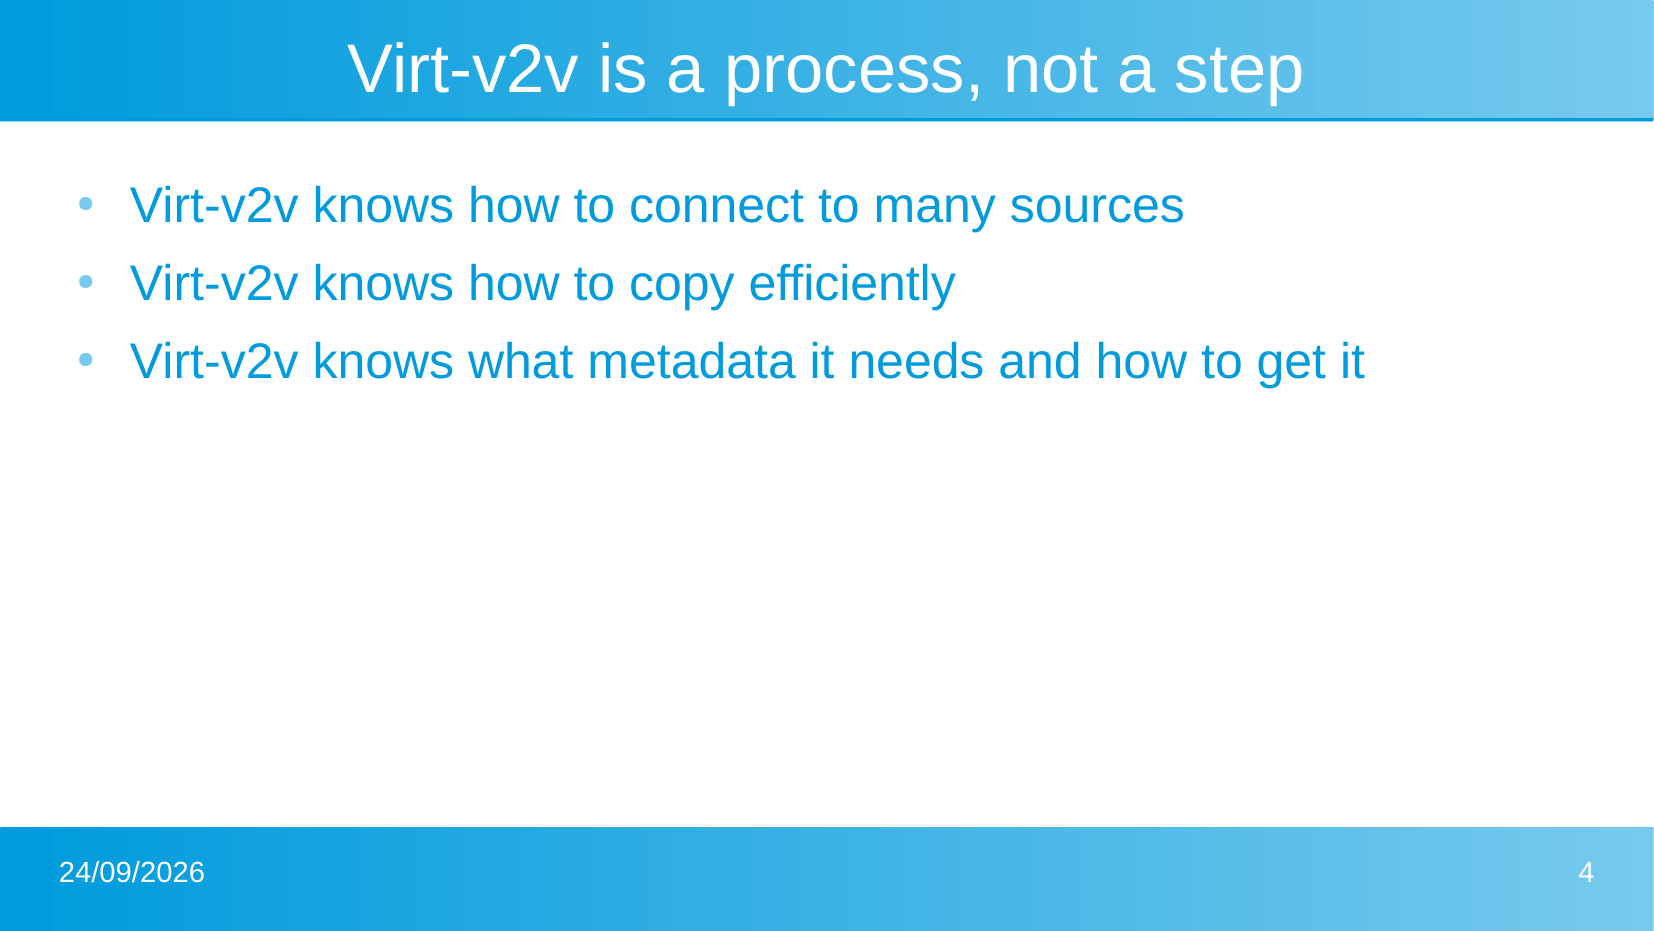

# Virt-v2v is a process, not a step
Virt-v2v knows how to connect to many sources
Virt-v2v knows how to copy efficiently
Virt-v2v knows what metadata it needs and how to get it
4